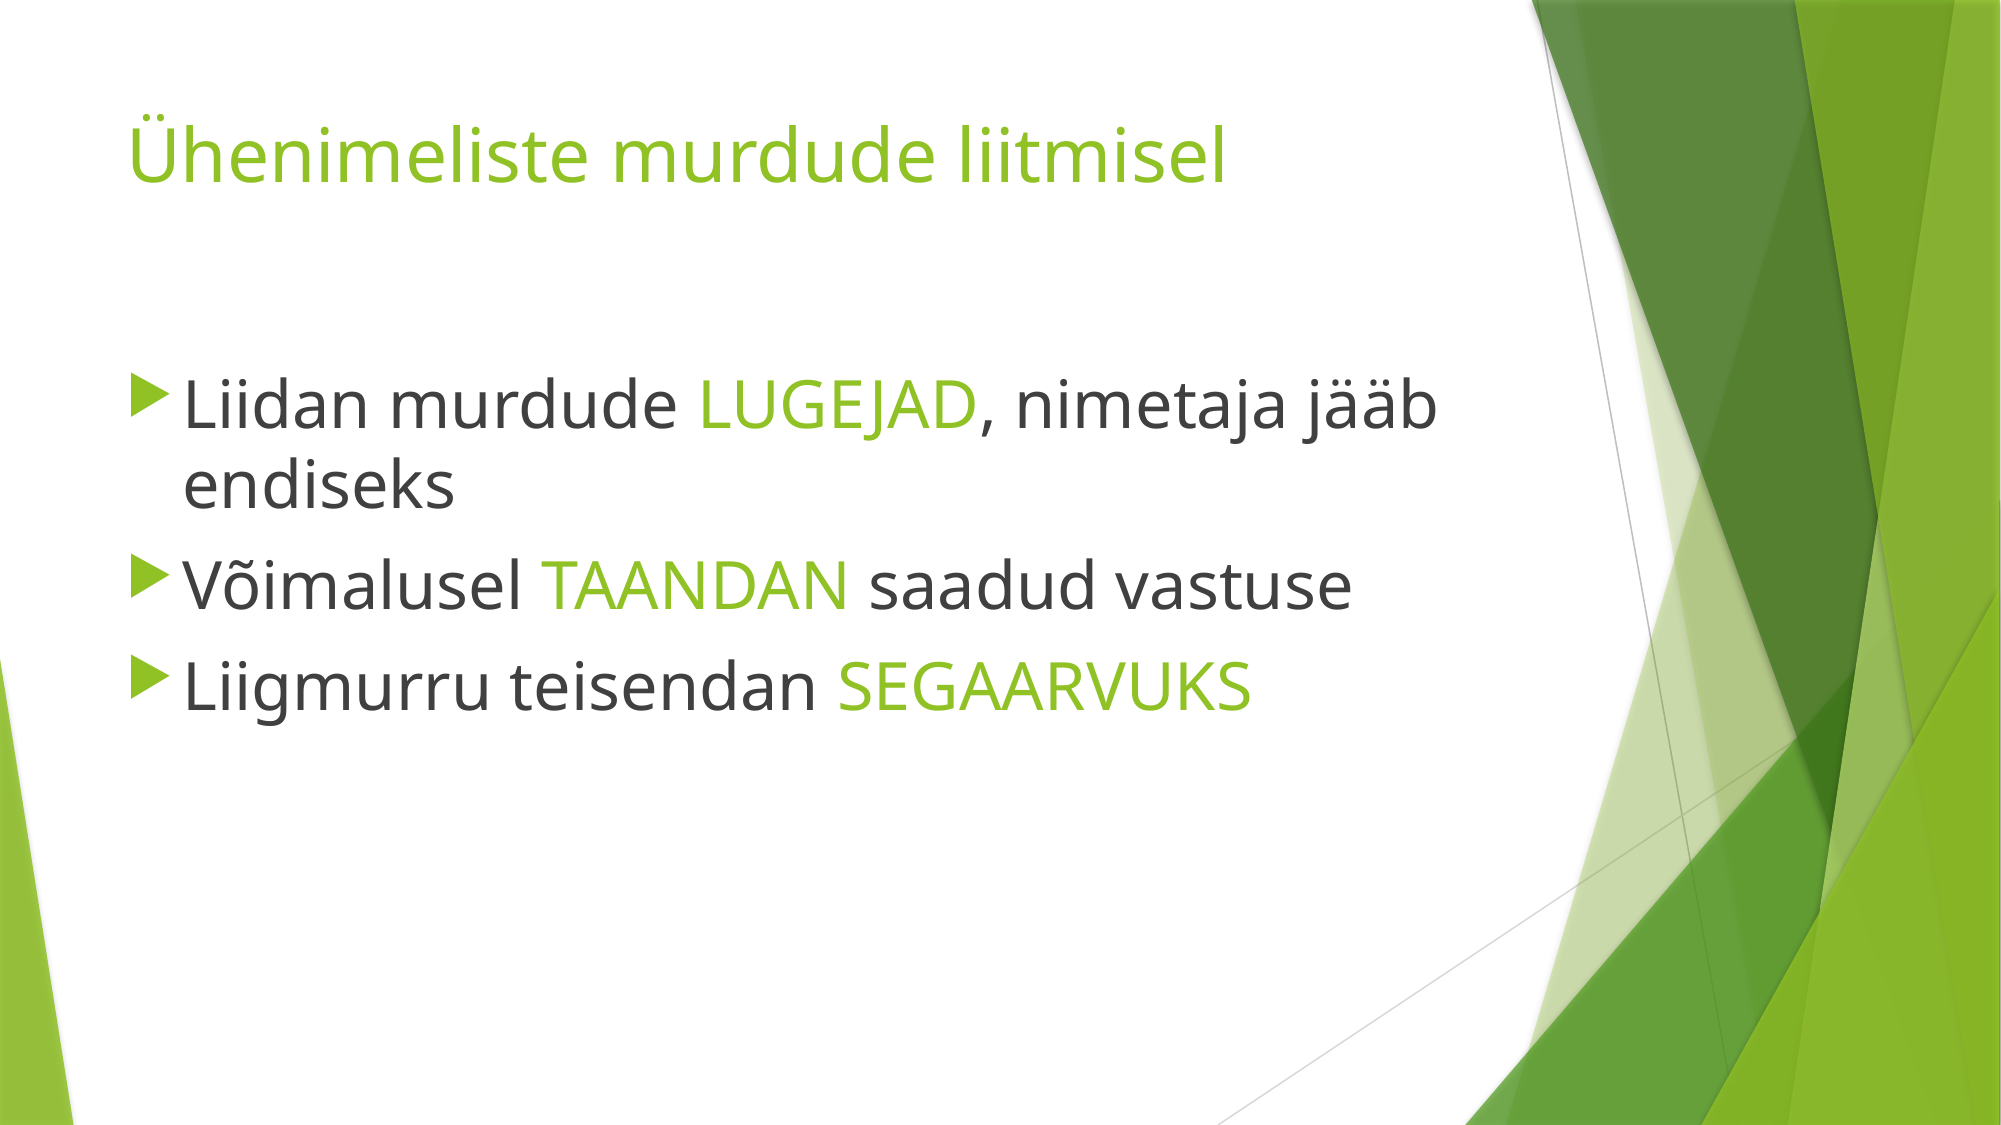

# Ühenimeliste murdude liitmisel
Liidan murdude LUGEJAD, nimetaja jääb endiseks
Võimalusel TAANDAN saadud vastuse
Liigmurru teisendan SEGAARVUKS